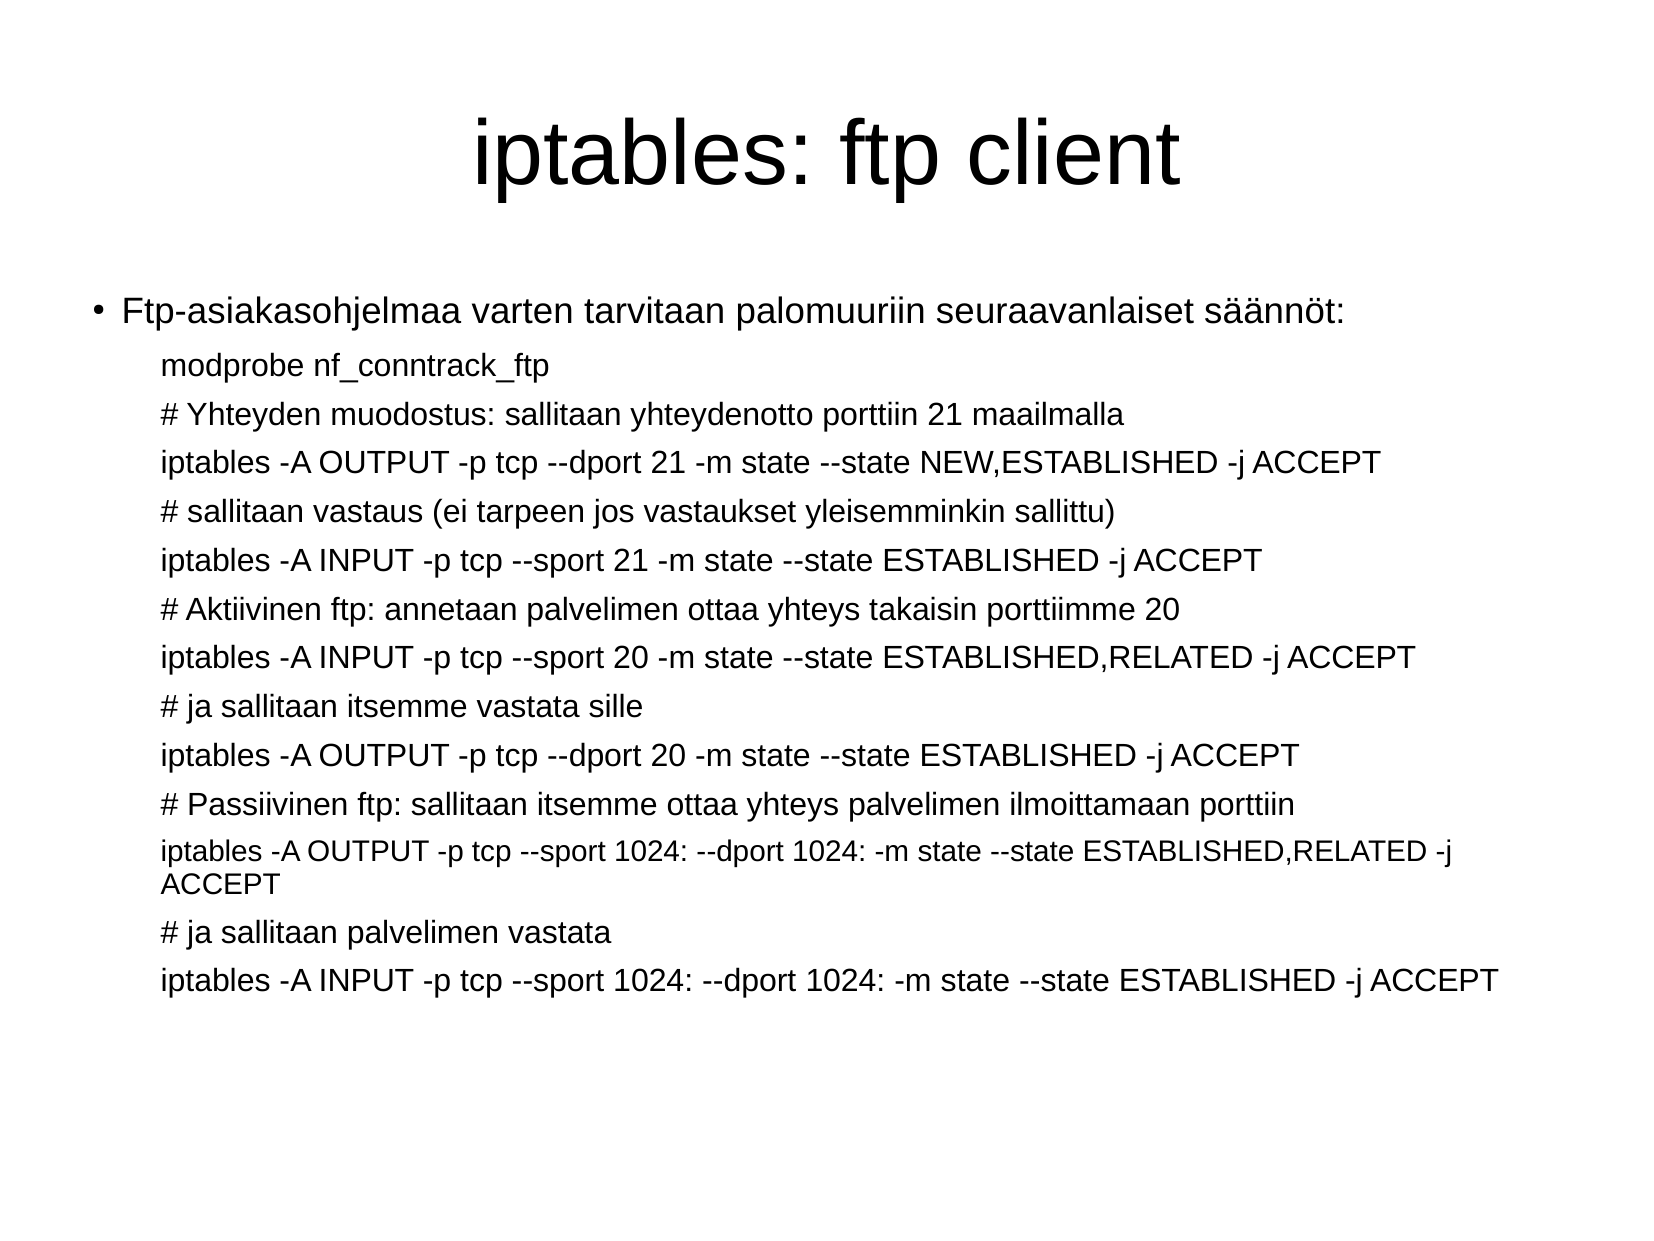

# iptables: ftp client
Ftp-asiakasohjelmaa varten tarvitaan palomuuriin seuraavanlaiset säännöt:
modprobe nf_conntrack_ftp
# Yhteyden muodostus: sallitaan yhteydenotto porttiin 21 maailmalla
iptables -A OUTPUT -p tcp --dport 21 -m state --state NEW,ESTABLISHED -j ACCEPT
# sallitaan vastaus (ei tarpeen jos vastaukset yleisemminkin sallittu)
iptables -A INPUT -p tcp --sport 21 -m state --state ESTABLISHED -j ACCEPT
# Aktiivinen ftp: annetaan palvelimen ottaa yhteys takaisin porttiimme 20
iptables -A INPUT -p tcp --sport 20 -m state --state ESTABLISHED,RELATED -j ACCEPT
# ja sallitaan itsemme vastata sille
iptables -A OUTPUT -p tcp --dport 20 -m state --state ESTABLISHED -j ACCEPT
# Passiivinen ftp: sallitaan itsemme ottaa yhteys palvelimen ilmoittamaan porttiin
iptables -A OUTPUT -p tcp --sport 1024: --dport 1024: -m state --state ESTABLISHED,RELATED -j ACCEPT
# ja sallitaan palvelimen vastata
iptables -A INPUT -p tcp --sport 1024: --dport 1024: -m state --state ESTABLISHED -j ACCEPT